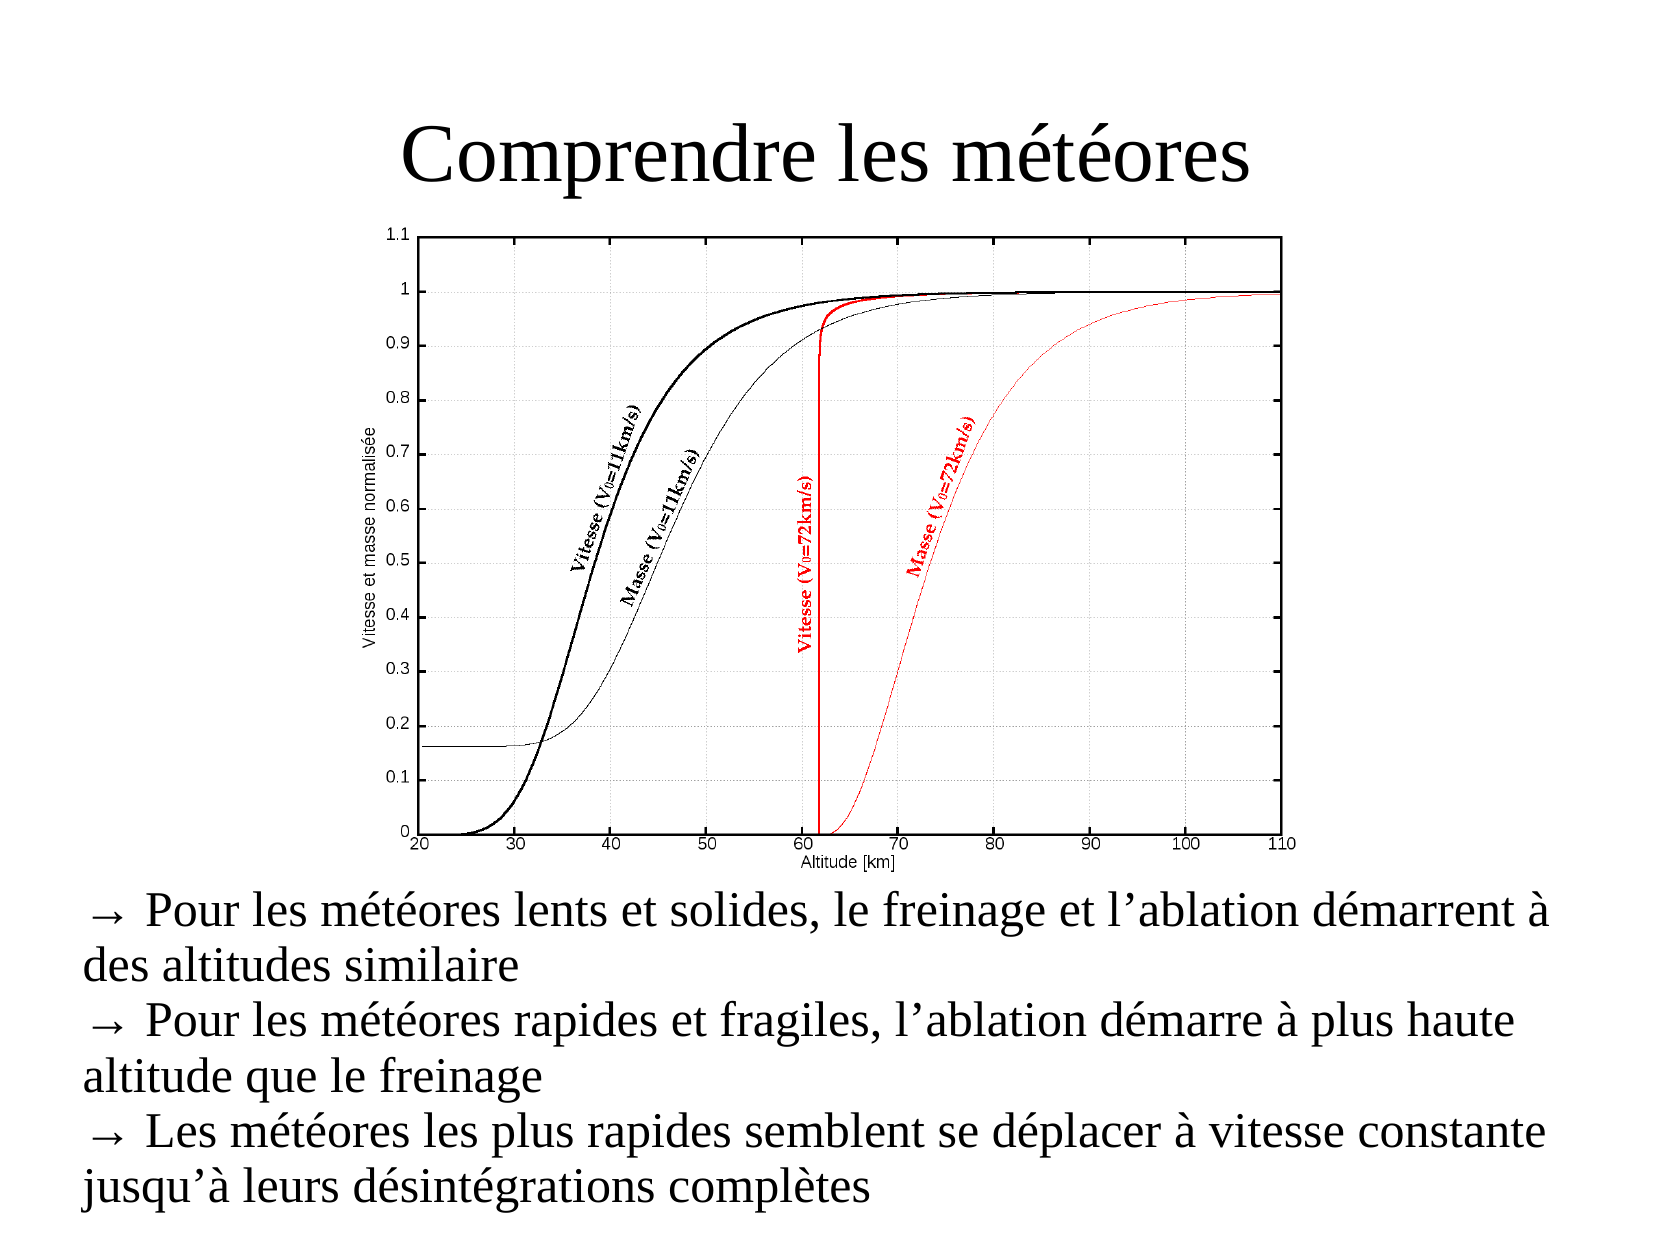

# Comprendre les météores
→ Pour les météores lents et solides, le freinage et l’ablation démarrent à des altitudes similaire
→ Pour les météores rapides et fragiles, l’ablation démarre à plus haute altitude que le freinage
→ Les météores les plus rapides semblent se déplacer à vitesse constante jusqu’à leurs désintégrations complètes